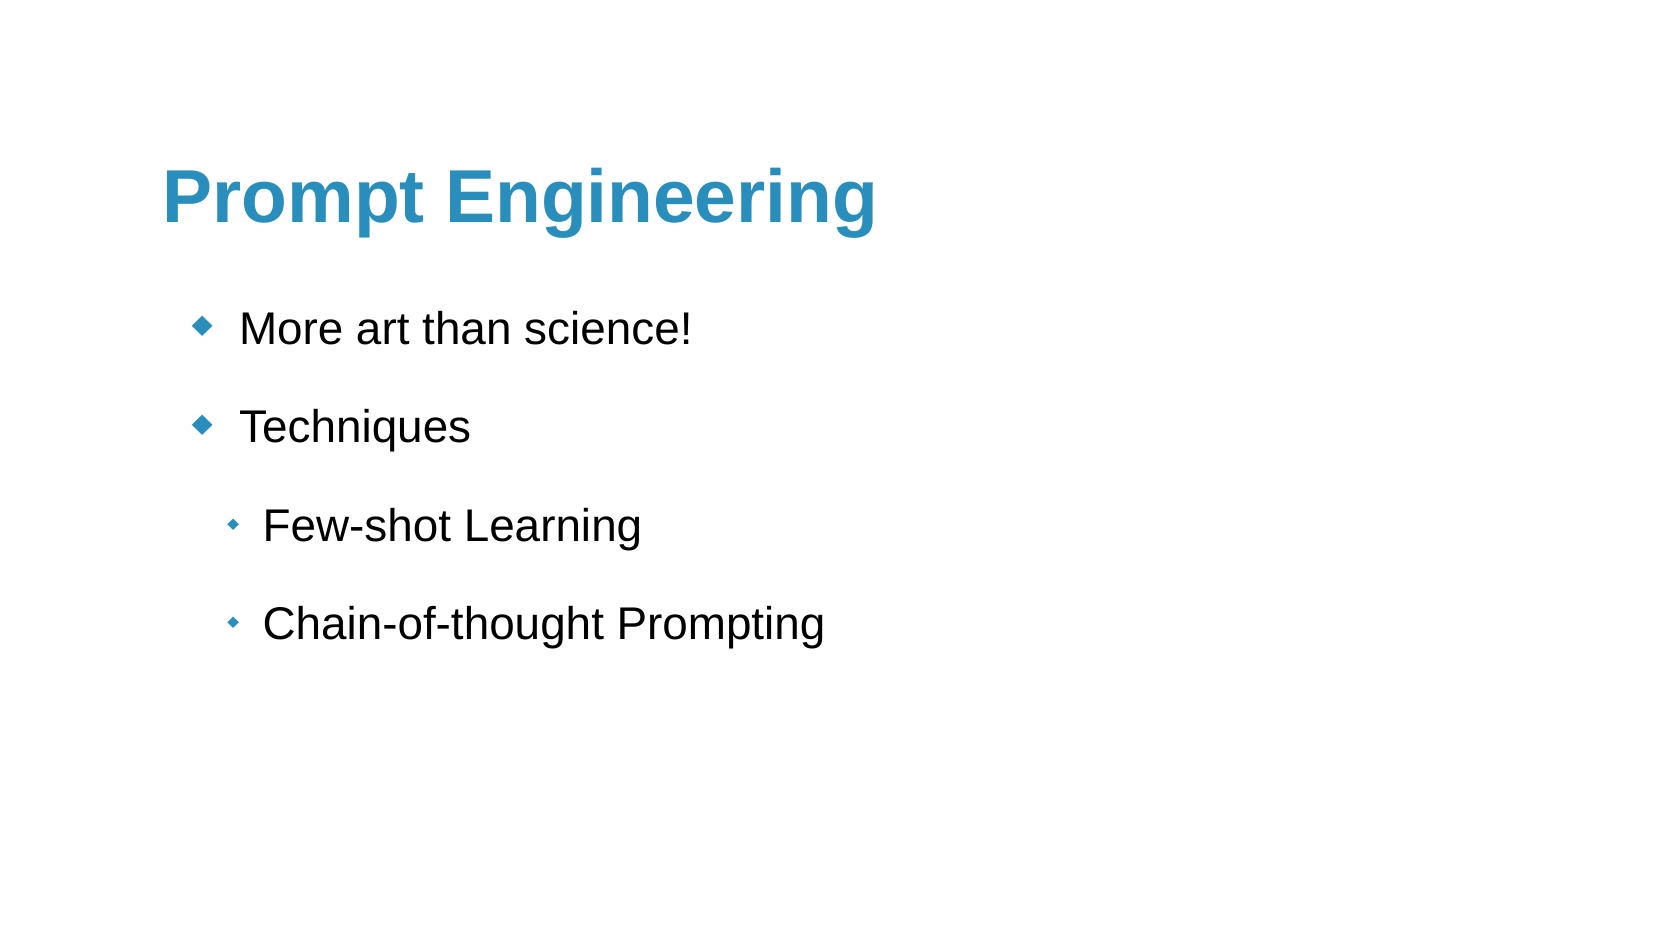

Prompt Engineering
More art than science!
Techniques
Few-shot Learning
Chain-of-thought Prompting